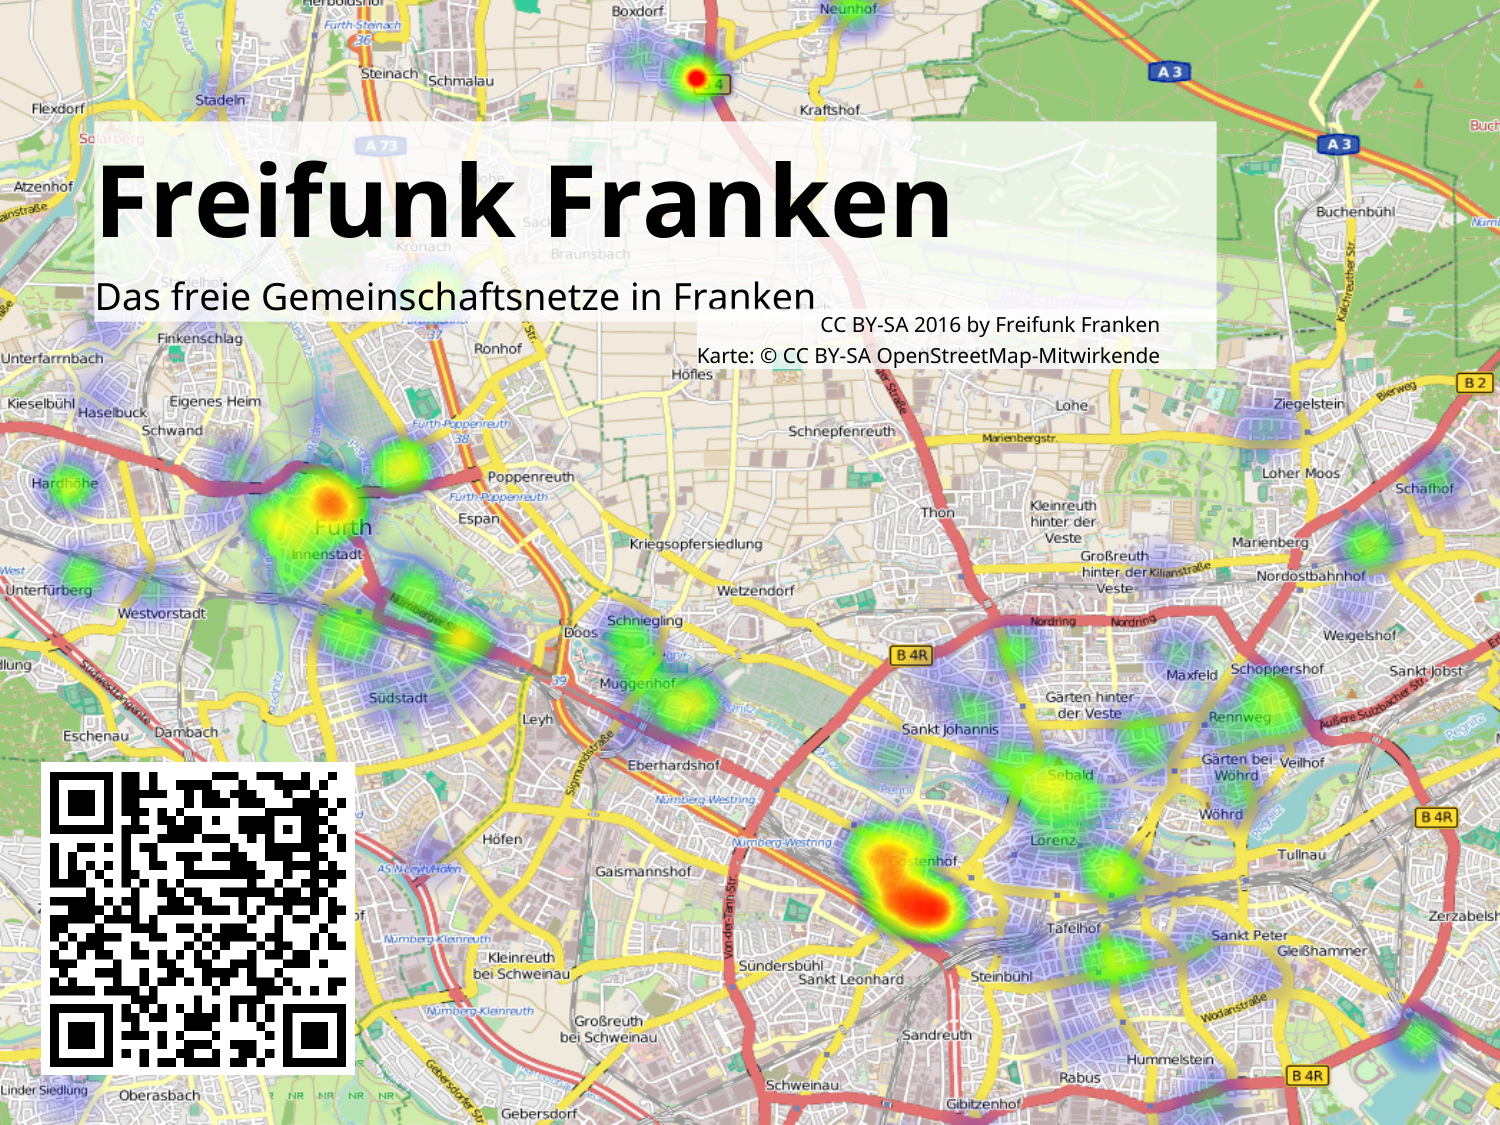

Freifunk Franken
Das freie Gemeinschaftsnetze in Franken
CC BY-SA 2016 by Freifunk Franken
Karte: © CC BY-SA OpenStreetMap-Mitwirkende